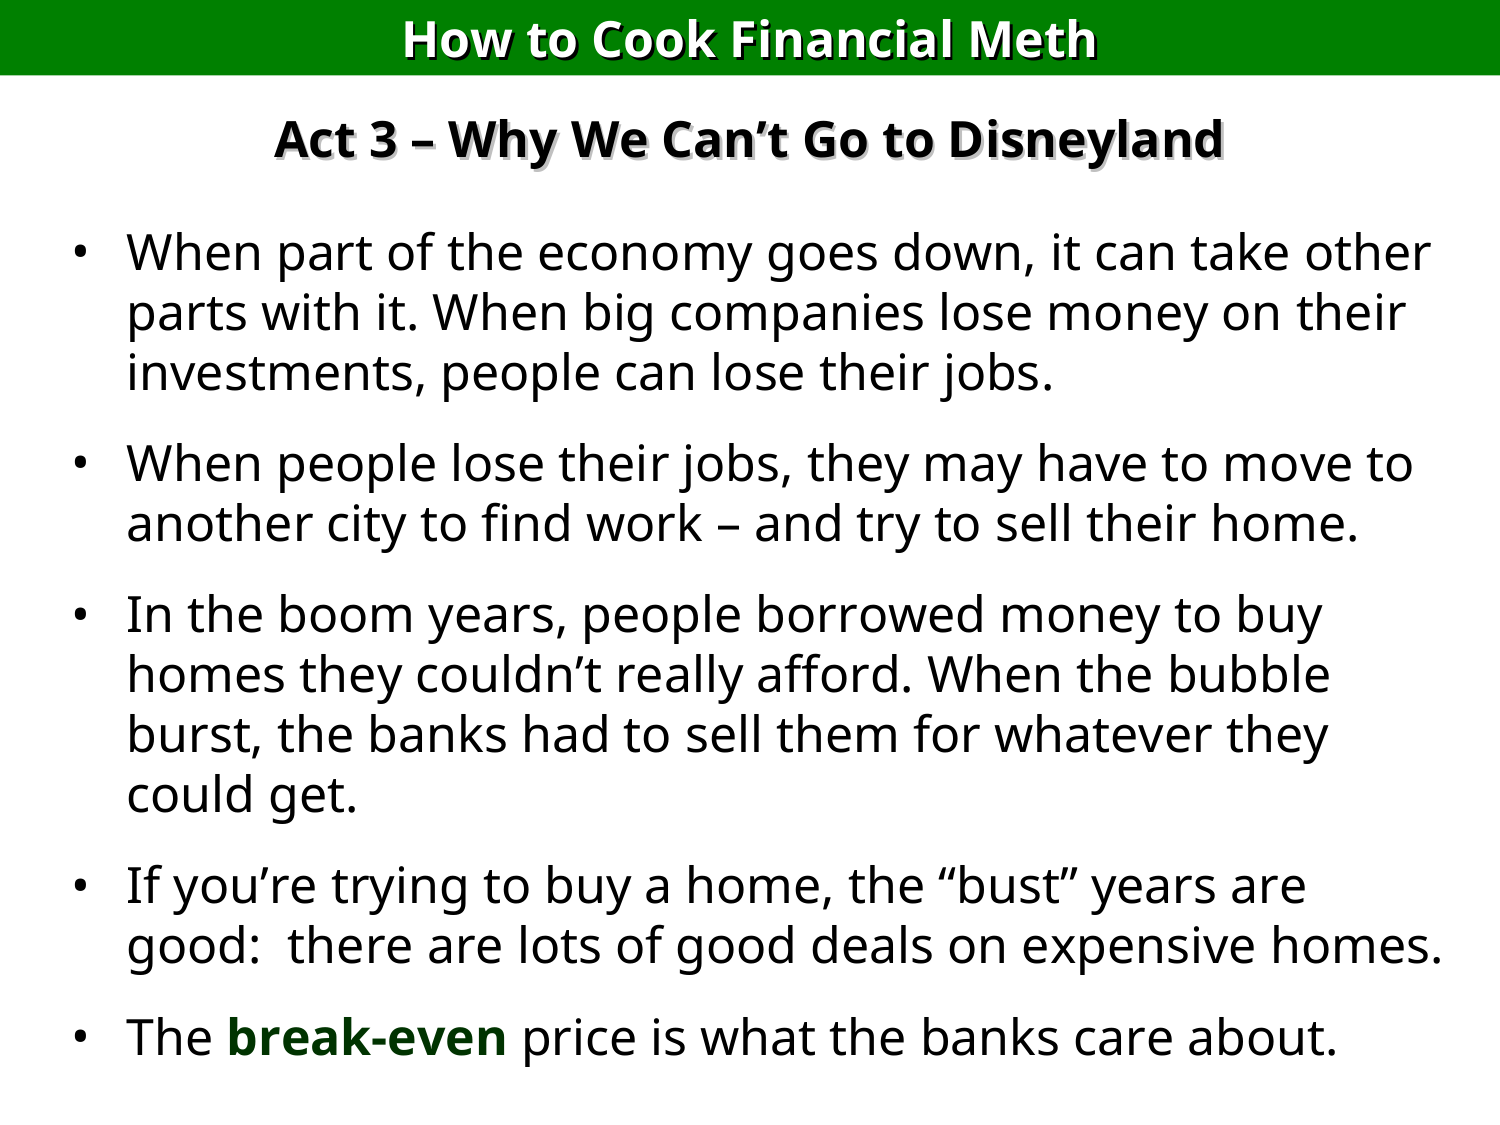

How to Cook Financial Meth
# Act 3 – Why We Can’t Go to Disneyland
When part of the economy goes down, it can take other parts with it. When big companies lose money on their investments, people can lose their jobs.
When people lose their jobs, they may have to move to another city to find work – and try to sell their home.
In the boom years, people borrowed money to buy homes they couldn’t really afford. When the bubble burst, the banks had to sell them for whatever they could get.
If you’re trying to buy a home, the “bust” years are good: there are lots of good deals on expensive homes.
The break-even price is what the banks care about.